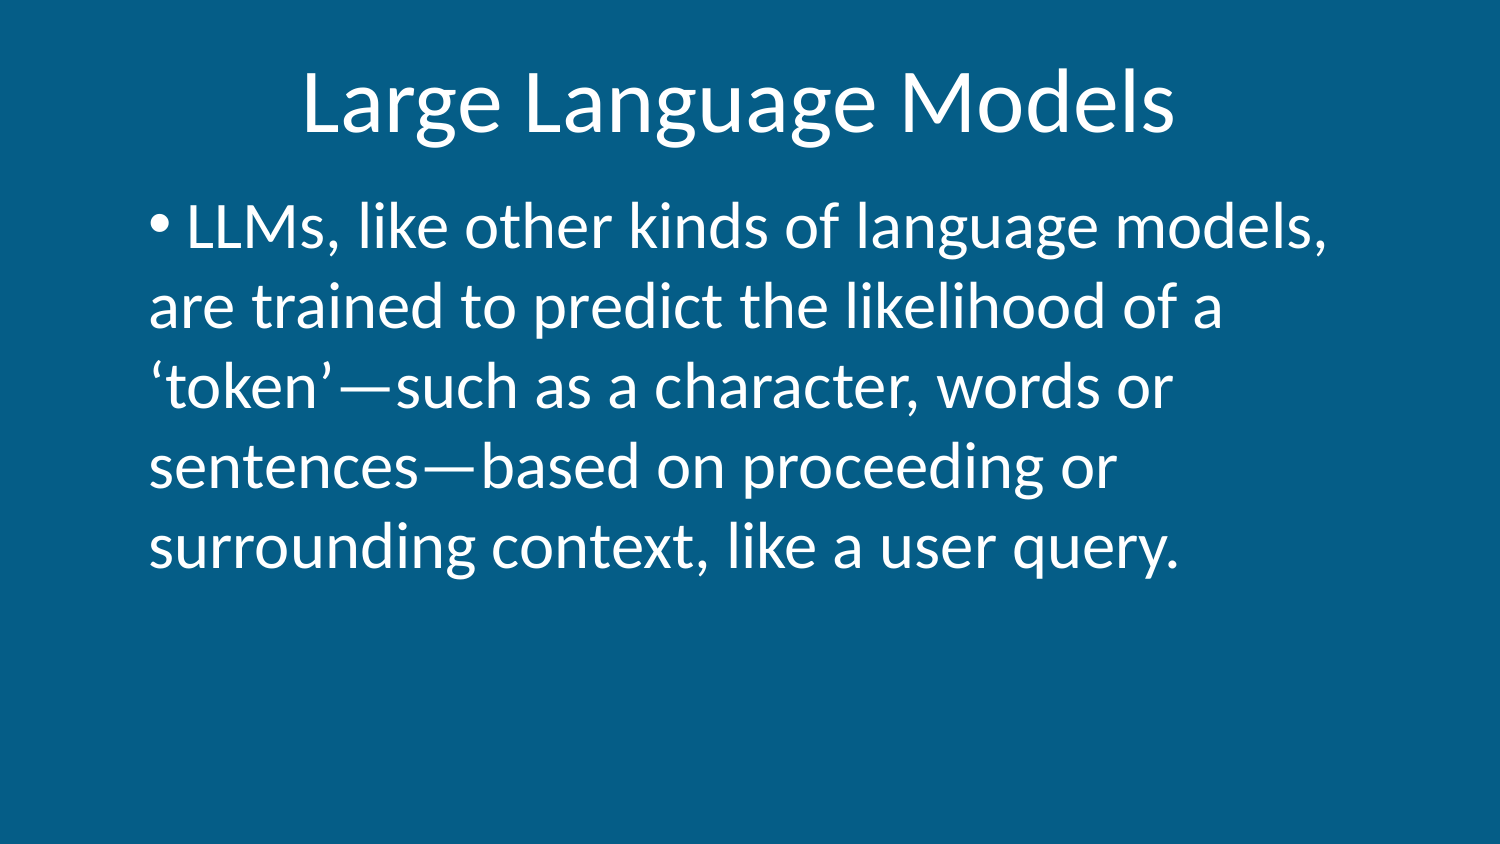

# Large Language Models
 LLMs, like other kinds of language models, are trained to predict the likelihood of a ‘token’—such as a character, words or sentences—based on proceeding or surrounding context, like a user query.